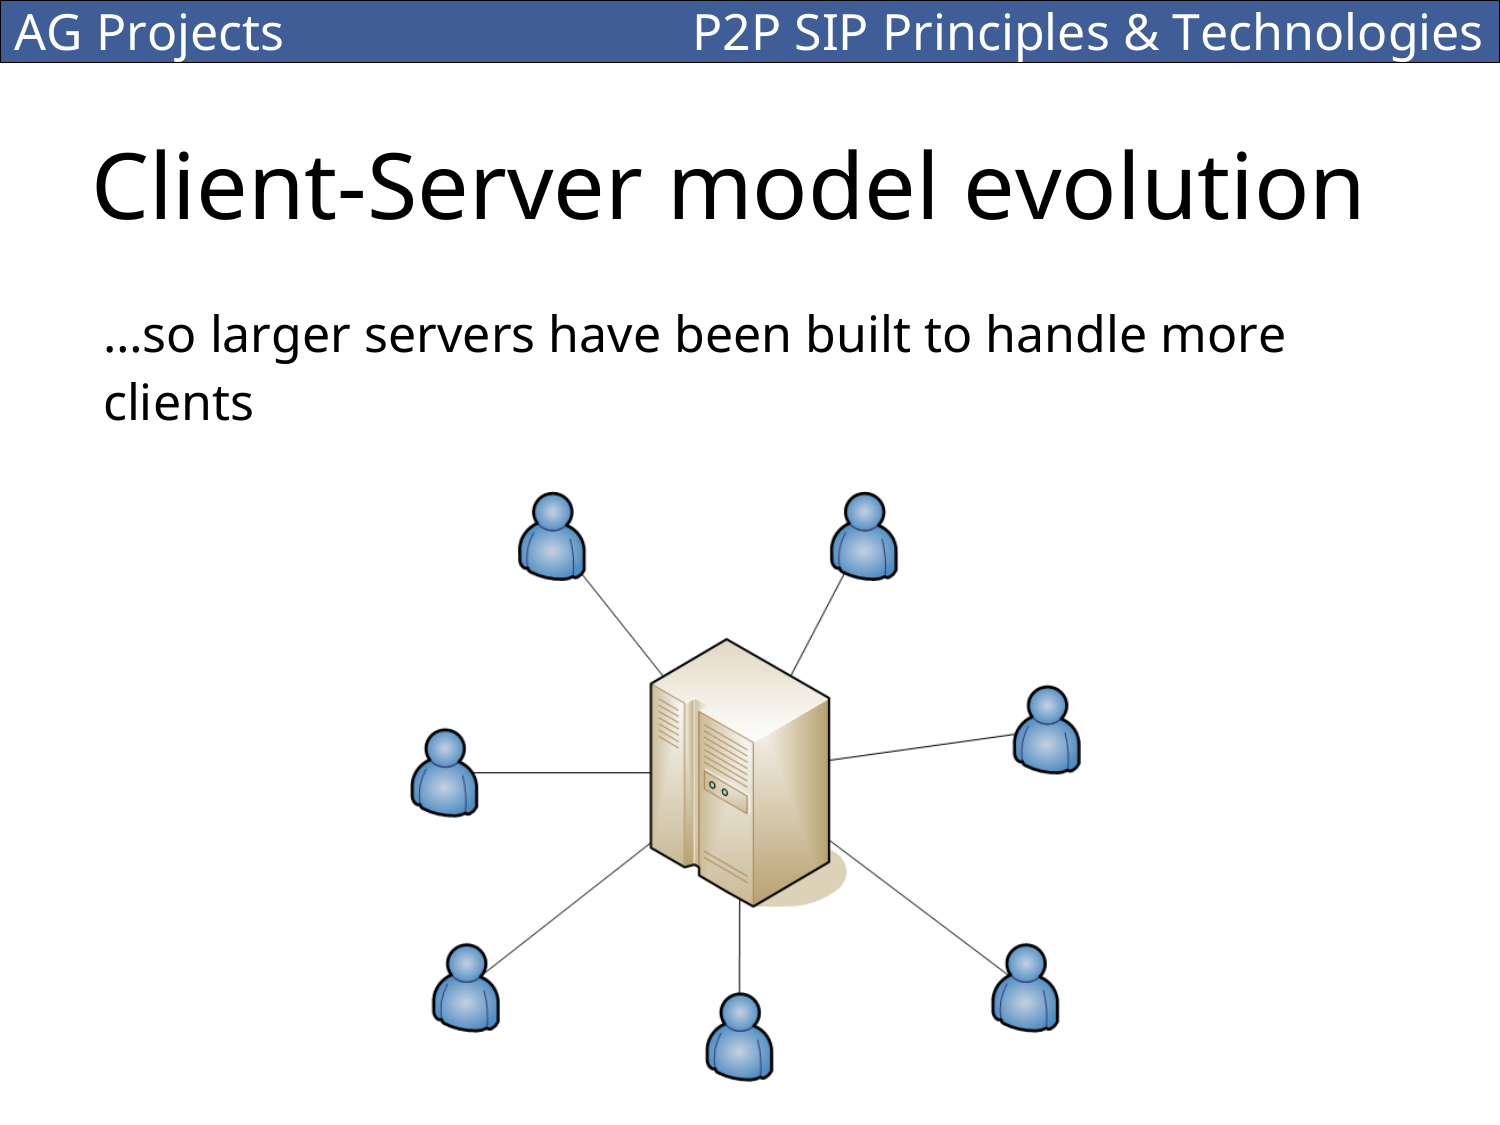

Client-Server model evolution
…so larger servers have been built to handle more clients